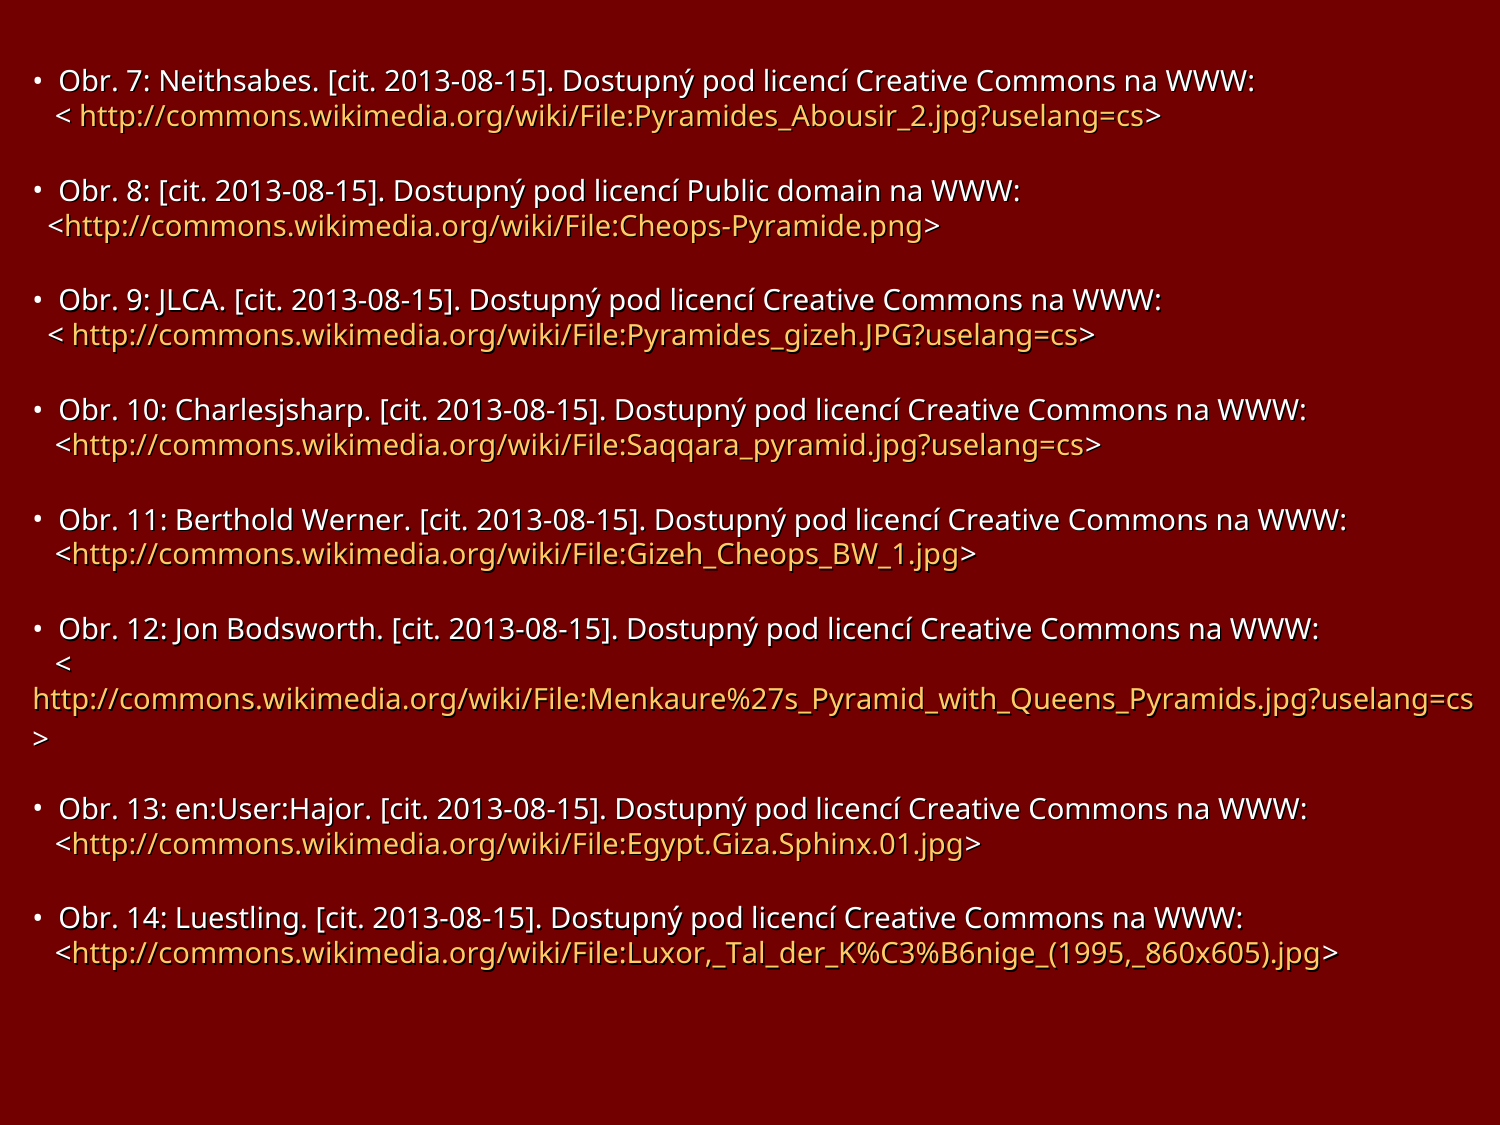

Obr. 7: Neithsabes. [cit. 2013-08-15]. Dostupný pod licencí Creative Commons na WWW:
 < http://commons.wikimedia.org/wiki/File:Pyramides_Abousir_2.jpg?uselang=cs>
 Obr. 8: [cit. 2013-08-15]. Dostupný pod licencí Public domain na WWW:
 <http://commons.wikimedia.org/wiki/File:Cheops-Pyramide.png>
 Obr. 9: JLCA. [cit. 2013-08-15]. Dostupný pod licencí Creative Commons na WWW:
 < http://commons.wikimedia.org/wiki/File:Pyramides_gizeh.JPG?uselang=cs>
 Obr. 10: Charlesjsharp. [cit. 2013-08-15]. Dostupný pod licencí Creative Commons na WWW:
 <http://commons.wikimedia.org/wiki/File:Saqqara_pyramid.jpg?uselang=cs>
 Obr. 11: Berthold Werner. [cit. 2013-08-15]. Dostupný pod licencí Creative Commons na WWW:
 <http://commons.wikimedia.org/wiki/File:Gizeh_Cheops_BW_1.jpg>
 Obr. 12: Jon Bodsworth. [cit. 2013-08-15]. Dostupný pod licencí Creative Commons na WWW:
 <http://commons.wikimedia.org/wiki/File:Menkaure%27s_Pyramid_with_Queens_Pyramids.jpg?uselang=cs>
 Obr. 13: en:User:Hajor. [cit. 2013-08-15]. Dostupný pod licencí Creative Commons na WWW:
 <http://commons.wikimedia.org/wiki/File:Egypt.Giza.Sphinx.01.jpg>
 Obr. 14: Luestling. [cit. 2013-08-15]. Dostupný pod licencí Creative Commons na WWW:
 <http://commons.wikimedia.org/wiki/File:Luxor,_Tal_der_K%C3%B6nige_(1995,_860x605).jpg>